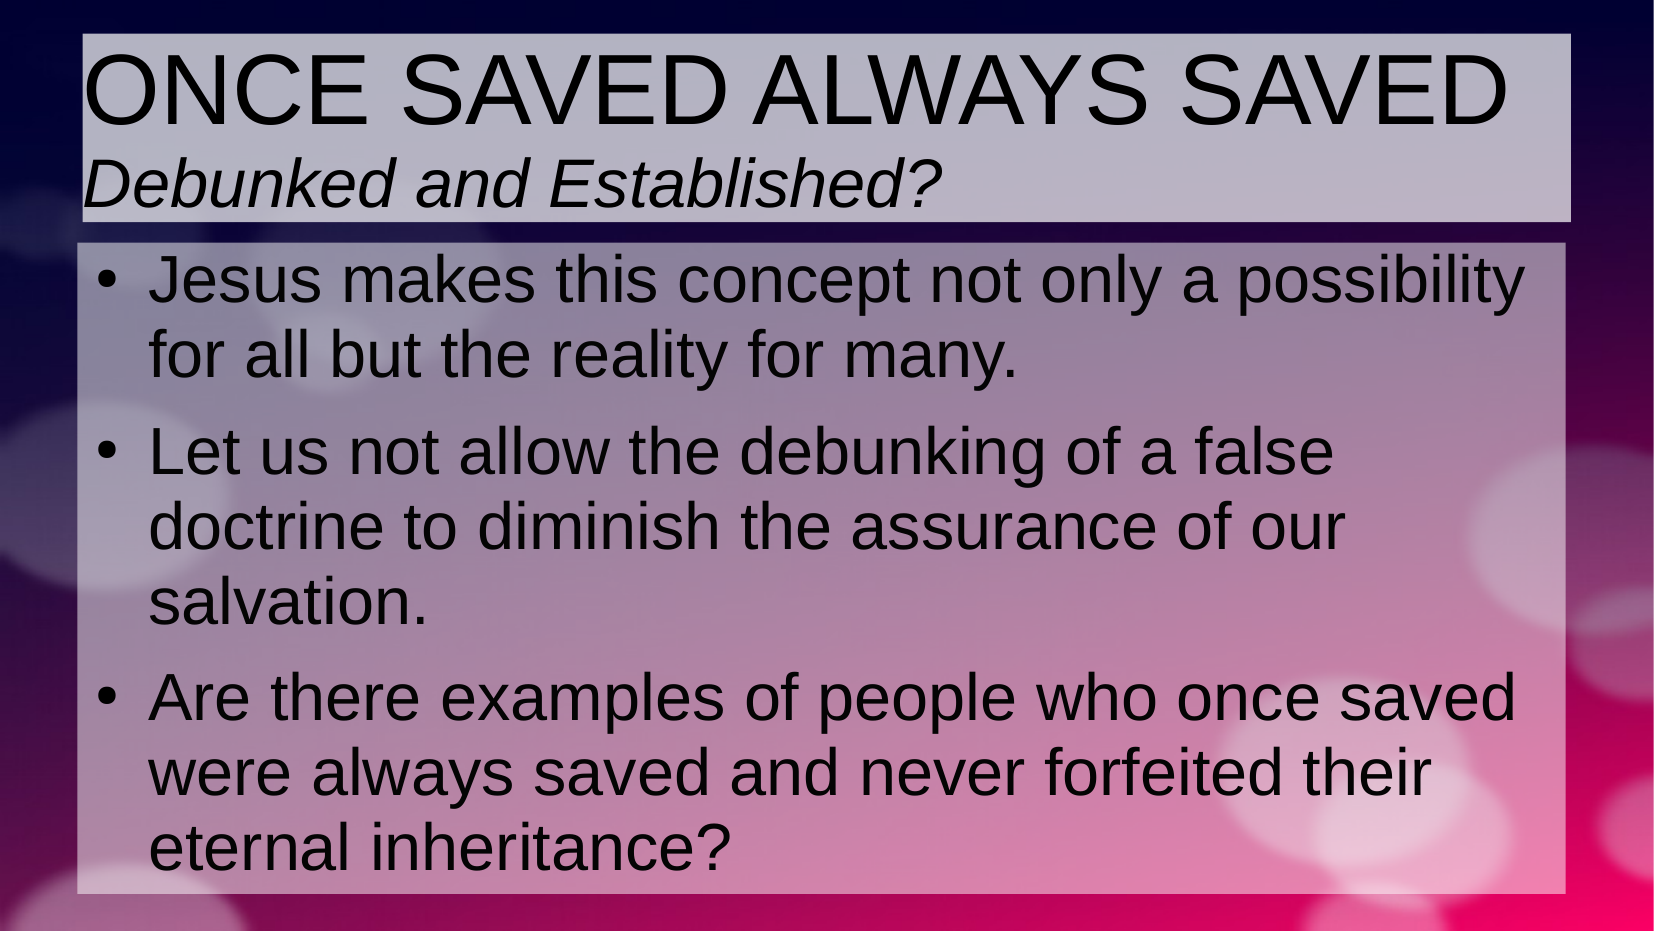

# ONCE SAVED ALWAYS SAVED Debunked and Established?
Jesus makes this concept not only a possibility for all but the reality for many.
Let us not allow the debunking of a false doctrine to diminish the assurance of our salvation.
Are there examples of people who once saved were always saved and never forfeited their eternal inheritance?